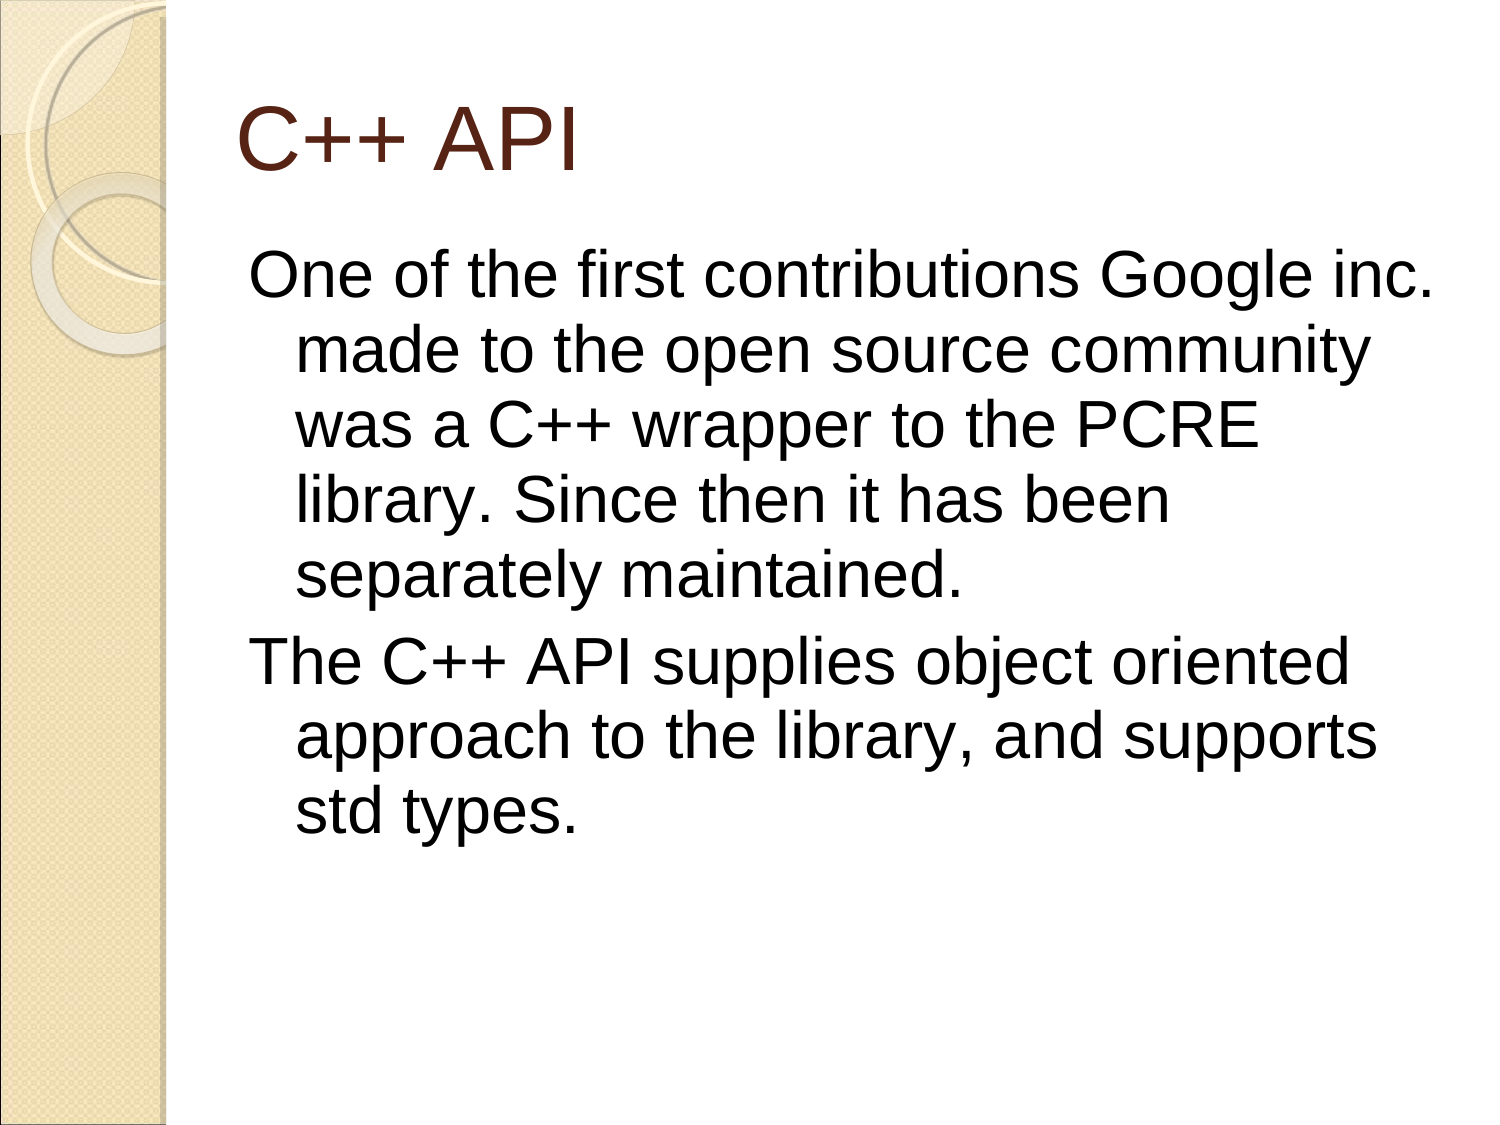

# C++ API
One of the first contributions Google inc. made to the open source community was a C++ wrapper to the PCRE library. Since then it has been separately maintained.
The C++ API supplies object oriented approach to the library, and supports std types.